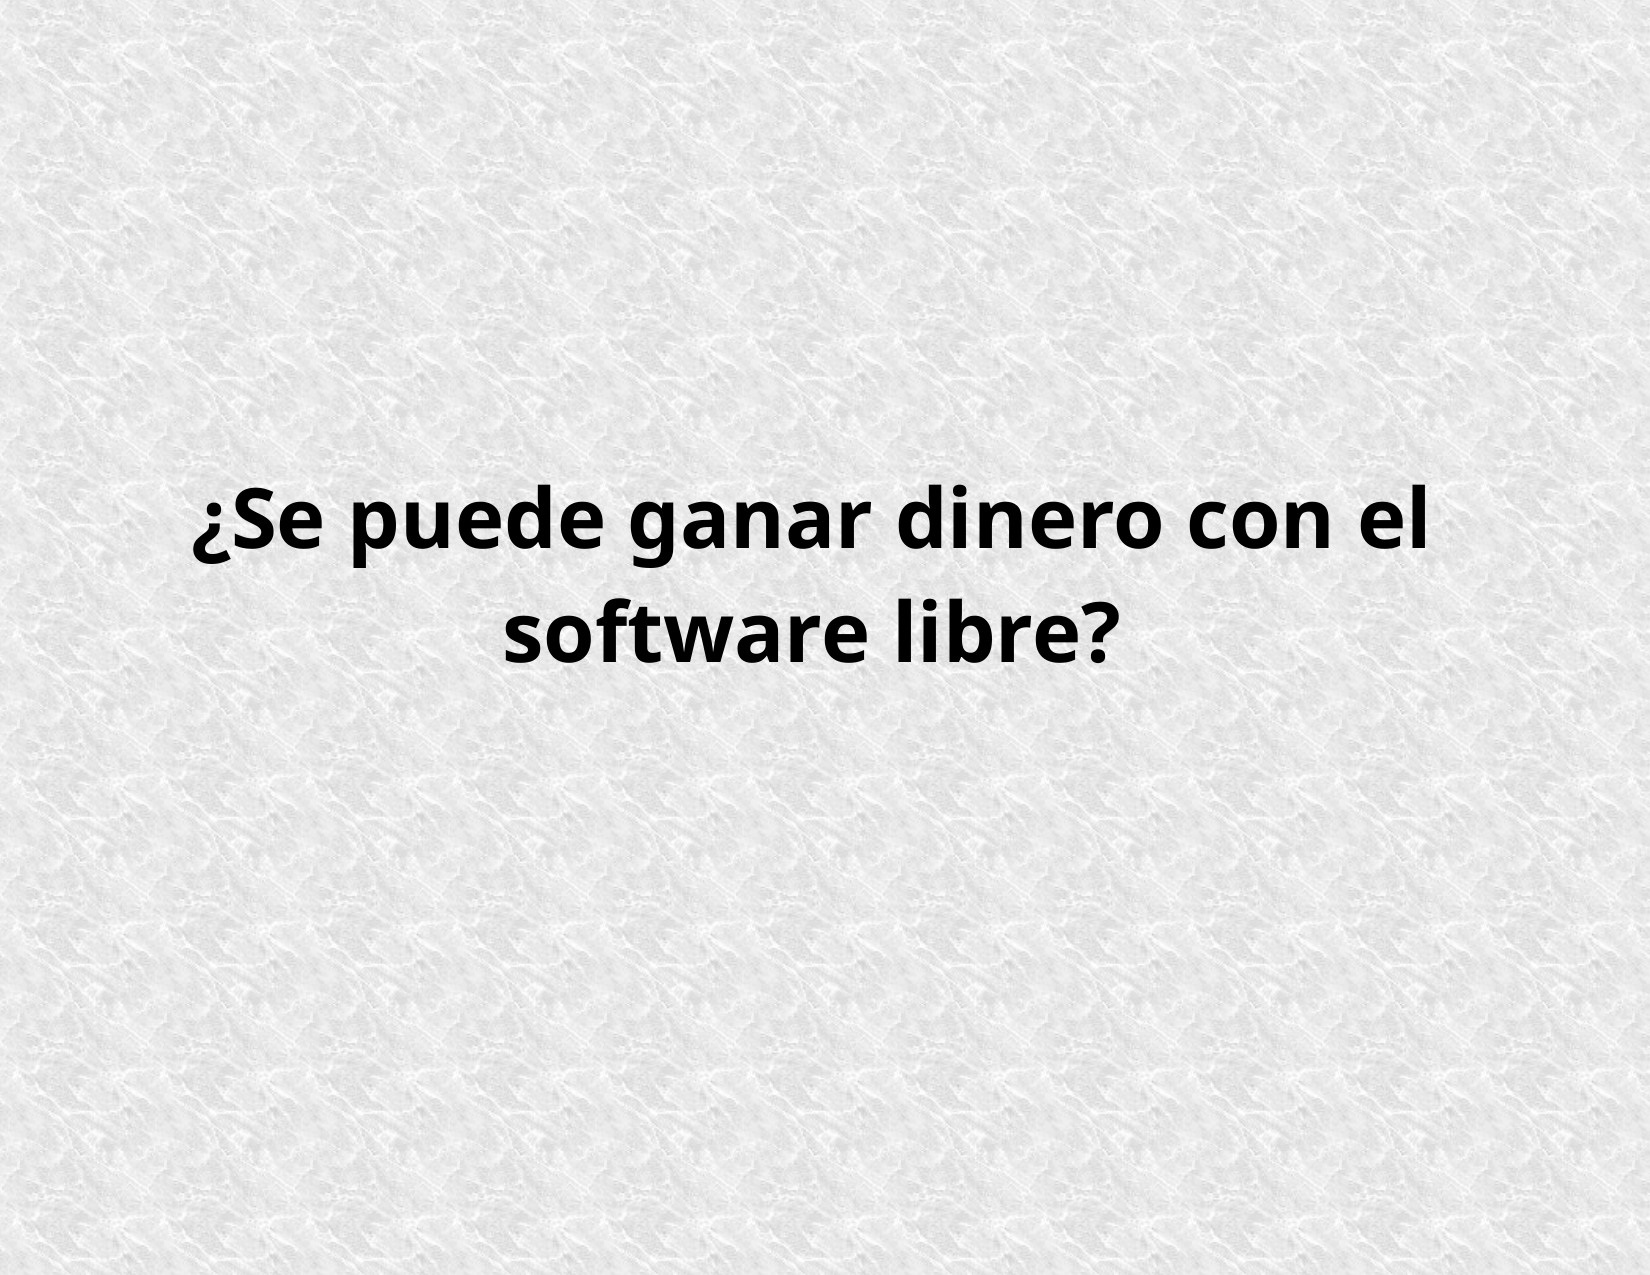

¿Se puede ganar dinero con el software libre?